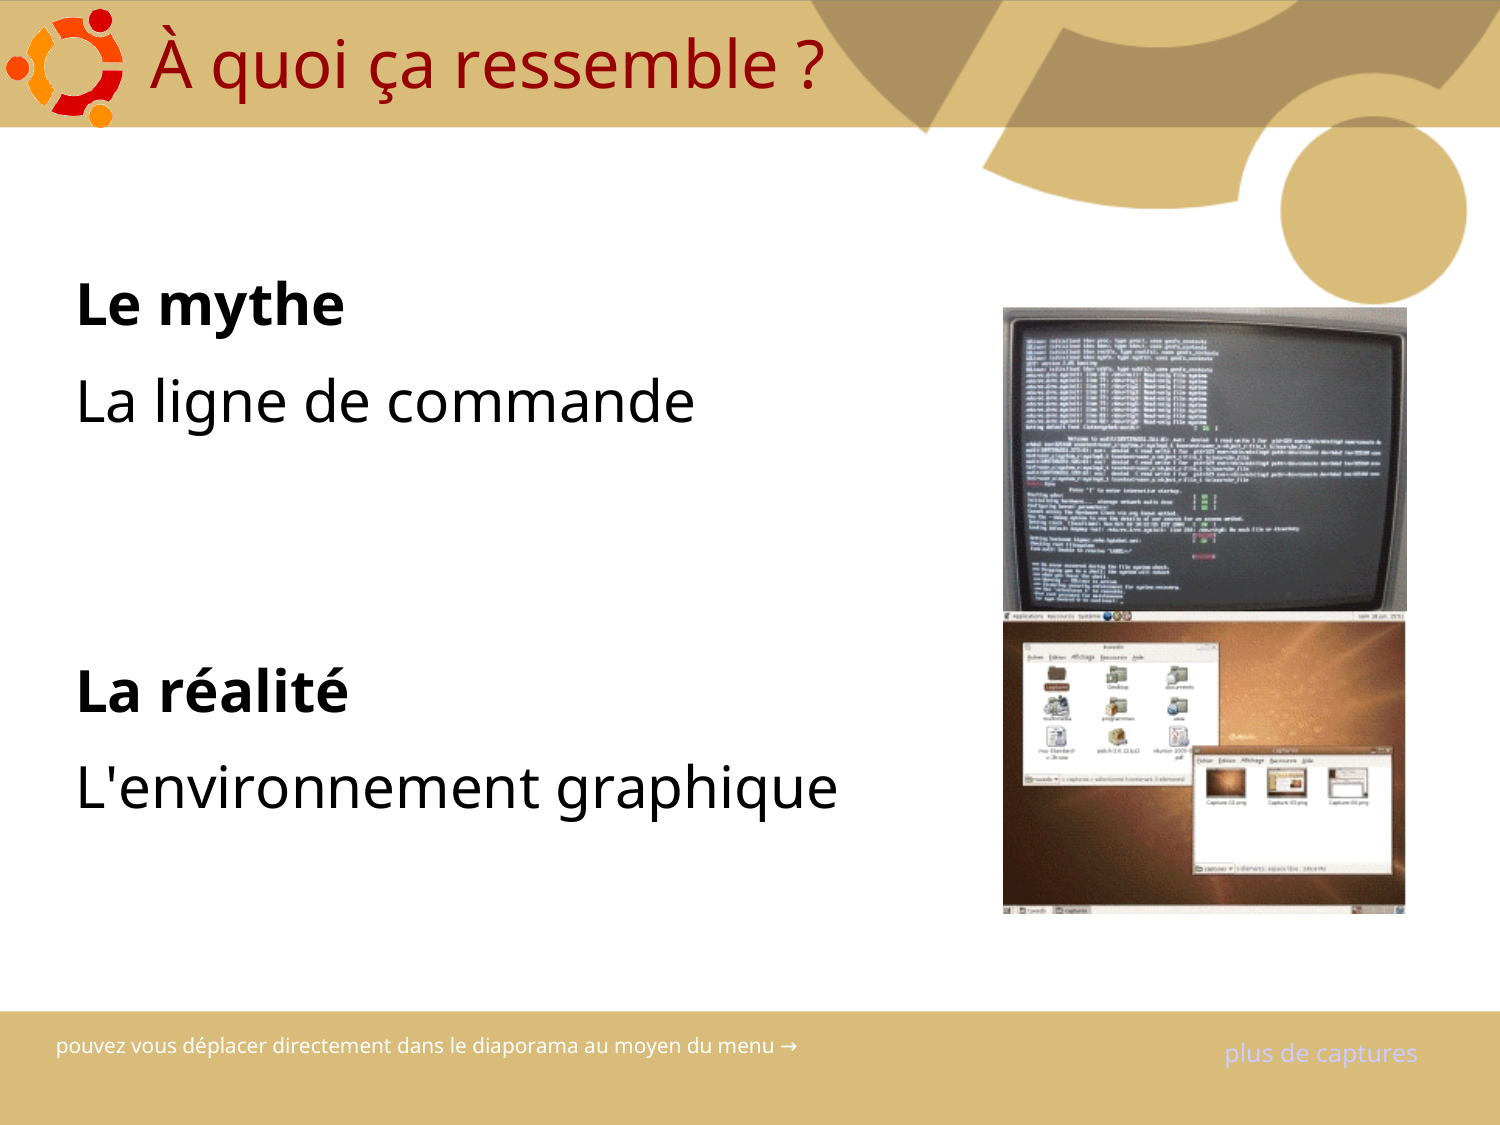

# À quoi ça ressemble ?
Le mythe
La ligne de commande
La réalité
L'environnement graphique
plus de captures
pouvez vous déplacer directement dans le diaporama au moyen du menu →